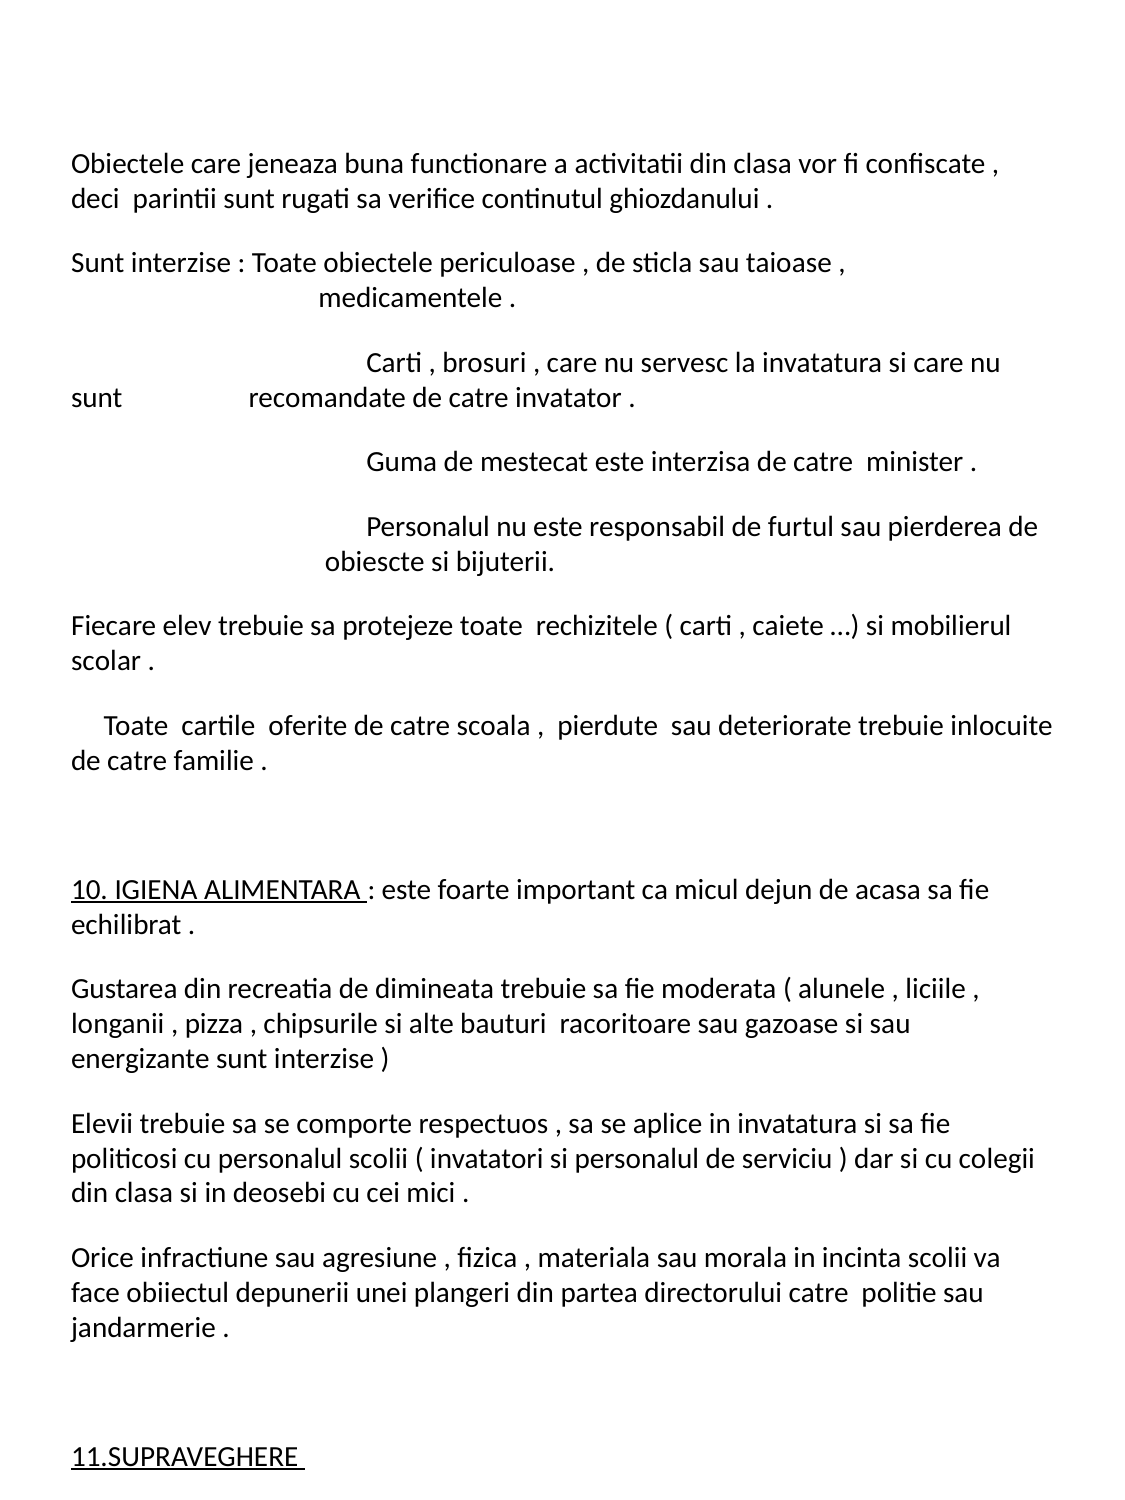

# Obiectele care jeneaza buna functionare a activitatii din clasa vor fi confiscate , deci parintii sunt rugati sa verifice continutul ghiozdanului .
Sunt interzise : Toate obiectele periculoase , de sticla sau taioase , 		 			 medicamentele .
				Carti , brosuri , care nu servesc la invatatura si care nu sunt 	 recomandate de catre invatator .
				Guma de mestecat este interzisa de catre minister .
				Personalul nu este responsabil de furtul sau pierderea de 			 obiescte si bijuterii.
Fiecare elev trebuie sa protejeze toate rechizitele ( carti , caiete …) si mobilierul scolar .
 Toate cartile oferite de catre scoala , pierdute sau deteriorate trebuie inlocuite de catre familie .
10. IGIENA ALIMENTARA : este foarte important ca micul dejun de acasa sa fie echilibrat .
Gustarea din recreatia de dimineata trebuie sa fie moderata ( alunele , liciile , longanii , pizza , chipsurile si alte bauturi racoritoare sau gazoase si sau energizante sunt interzise )
Elevii trebuie sa se comporte respectuos , sa se aplice in invatatura si sa fie politicosi cu personalul scolii ( invatatori si personalul de serviciu ) dar si cu colegii din clasa si in deosebi cu cei mici .
Orice infractiune sau agresiune , fizica , materiala sau morala in incinta scolii va face obiiectul depunerii unei plangeri din partea directorului catre politie sau jandarmerie .
11.SUPRAVEGHERE
La fiecare jumatate a zilei , elevii sunt primiti cu 10 minute innainte de intrarea in clasa. Vor intra pe poarta la auzul soneriei . Din momentul in care sunt in incinta scolii , le este interzisa iesirea fara permisiune . Elevii sunt sub supravegherea invatatorului . Elevii purtatori de ochelari sunt invitati sa-i lase in clasa (in timpul recreatie) mai putin cei cu aviz de la doctor .
Ora de intrare si iesire trebuie sa fie respectata atat de elevi dar si de invatatori , parinti si personalul comunal . Poarta scolii se inchide 5 minute dupa ce s-a sunat ( la 8 h 05 si la 13 h 05 ) .